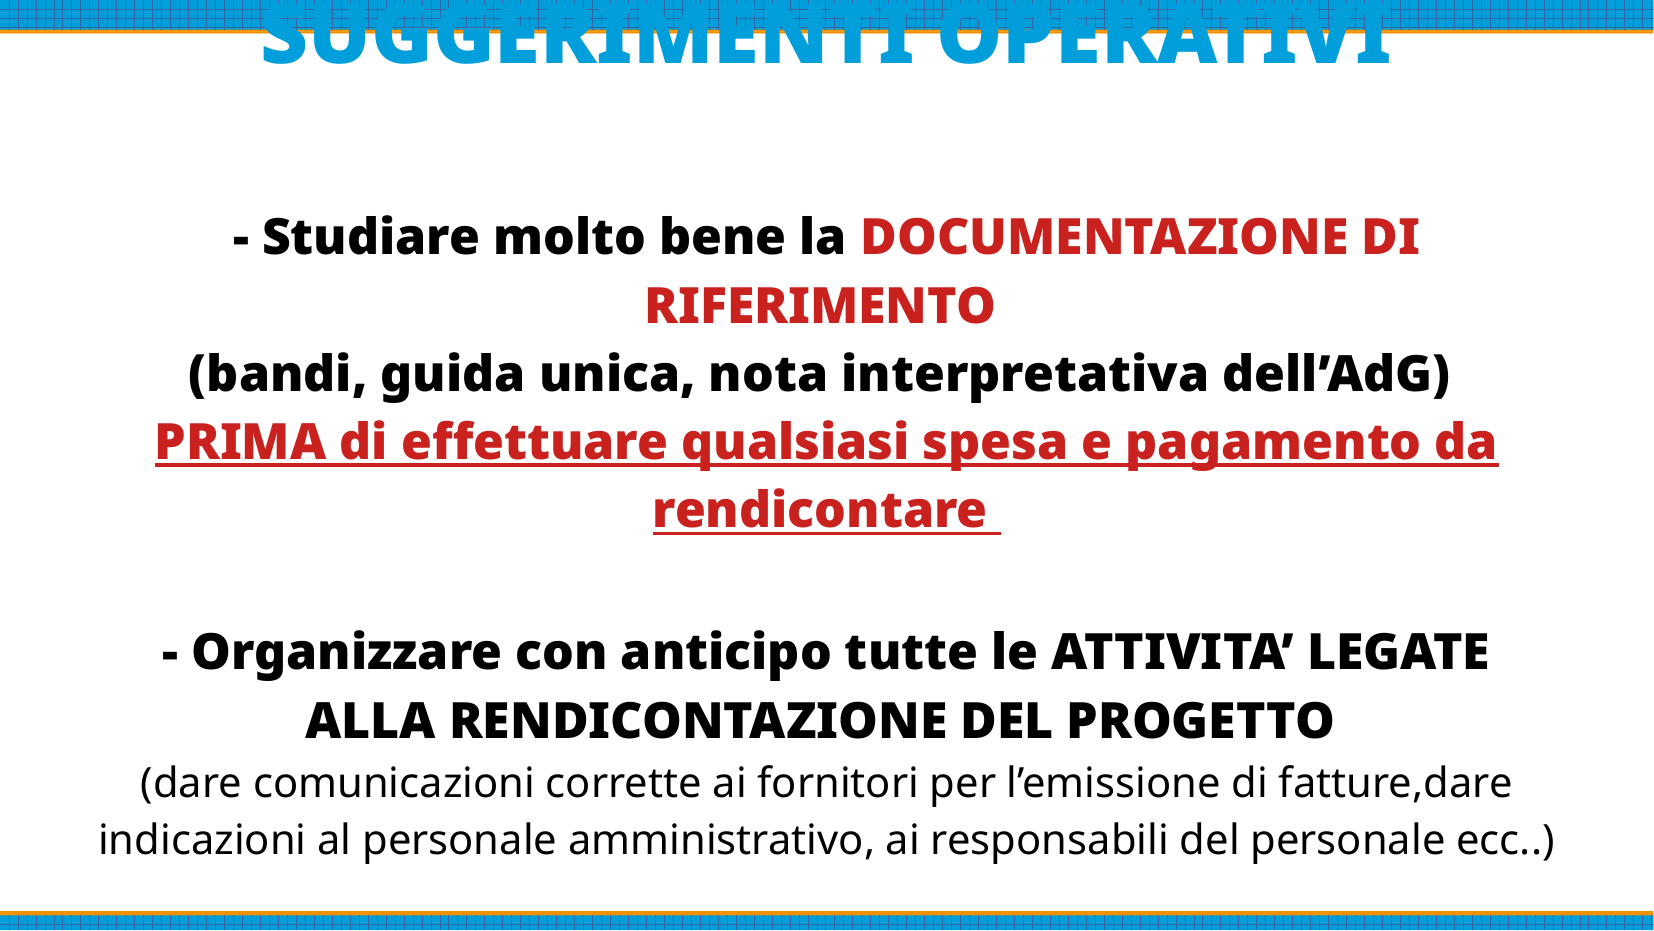

# SUGGERIMENTI OPERATIVI
- Studiare molto bene la DOCUMENTAZIONE DI RIFERIMENTO
(bandi, guida unica, nota interpretativa dell’AdG)
PRIMA di effettuare qualsiasi spesa e pagamento da rendicontare
- Organizzare con anticipo tutte le ATTIVITA’ LEGATE
ALLA RENDICONTAZIONE DEL PROGETTO
(dare comunicazioni corrette ai fornitori per l’emissione di fatture,dare indicazioni al personale amministrativo, ai responsabili del personale ecc..)